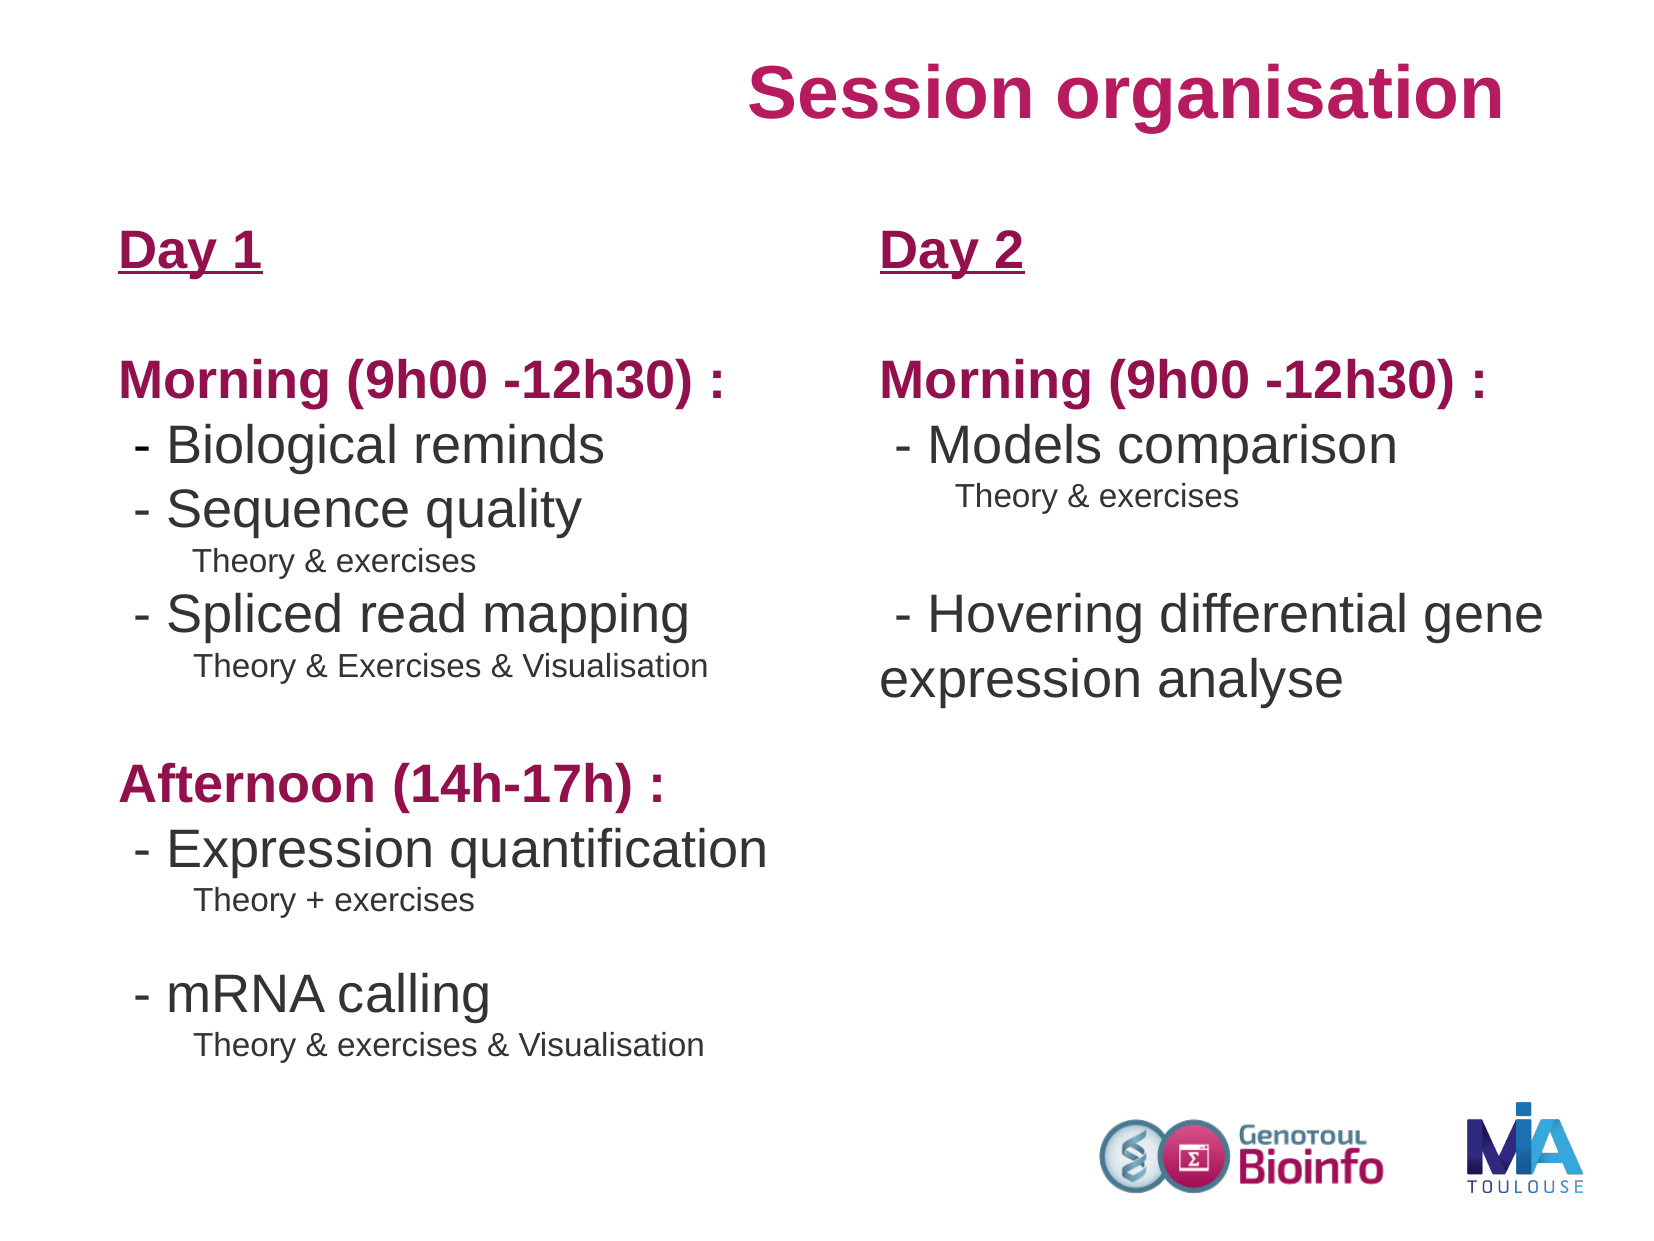

Session organisation
Day 1
Morning (9h00 -12h30) :
 - Biological reminds
 - Sequence quality
	Theory & exercises
 - Spliced read mapping
Theory & Exercises & Visualisation
Afternoon (14h-17h) :
 - Expression quantification
Theory + exercises
 - mRNA calling
Theory & exercises & Visualisation
Day 2
Morning (9h00 -12h30) :
 - Models comparison
Theory & exercises
 - Hovering differential gene expression analyse